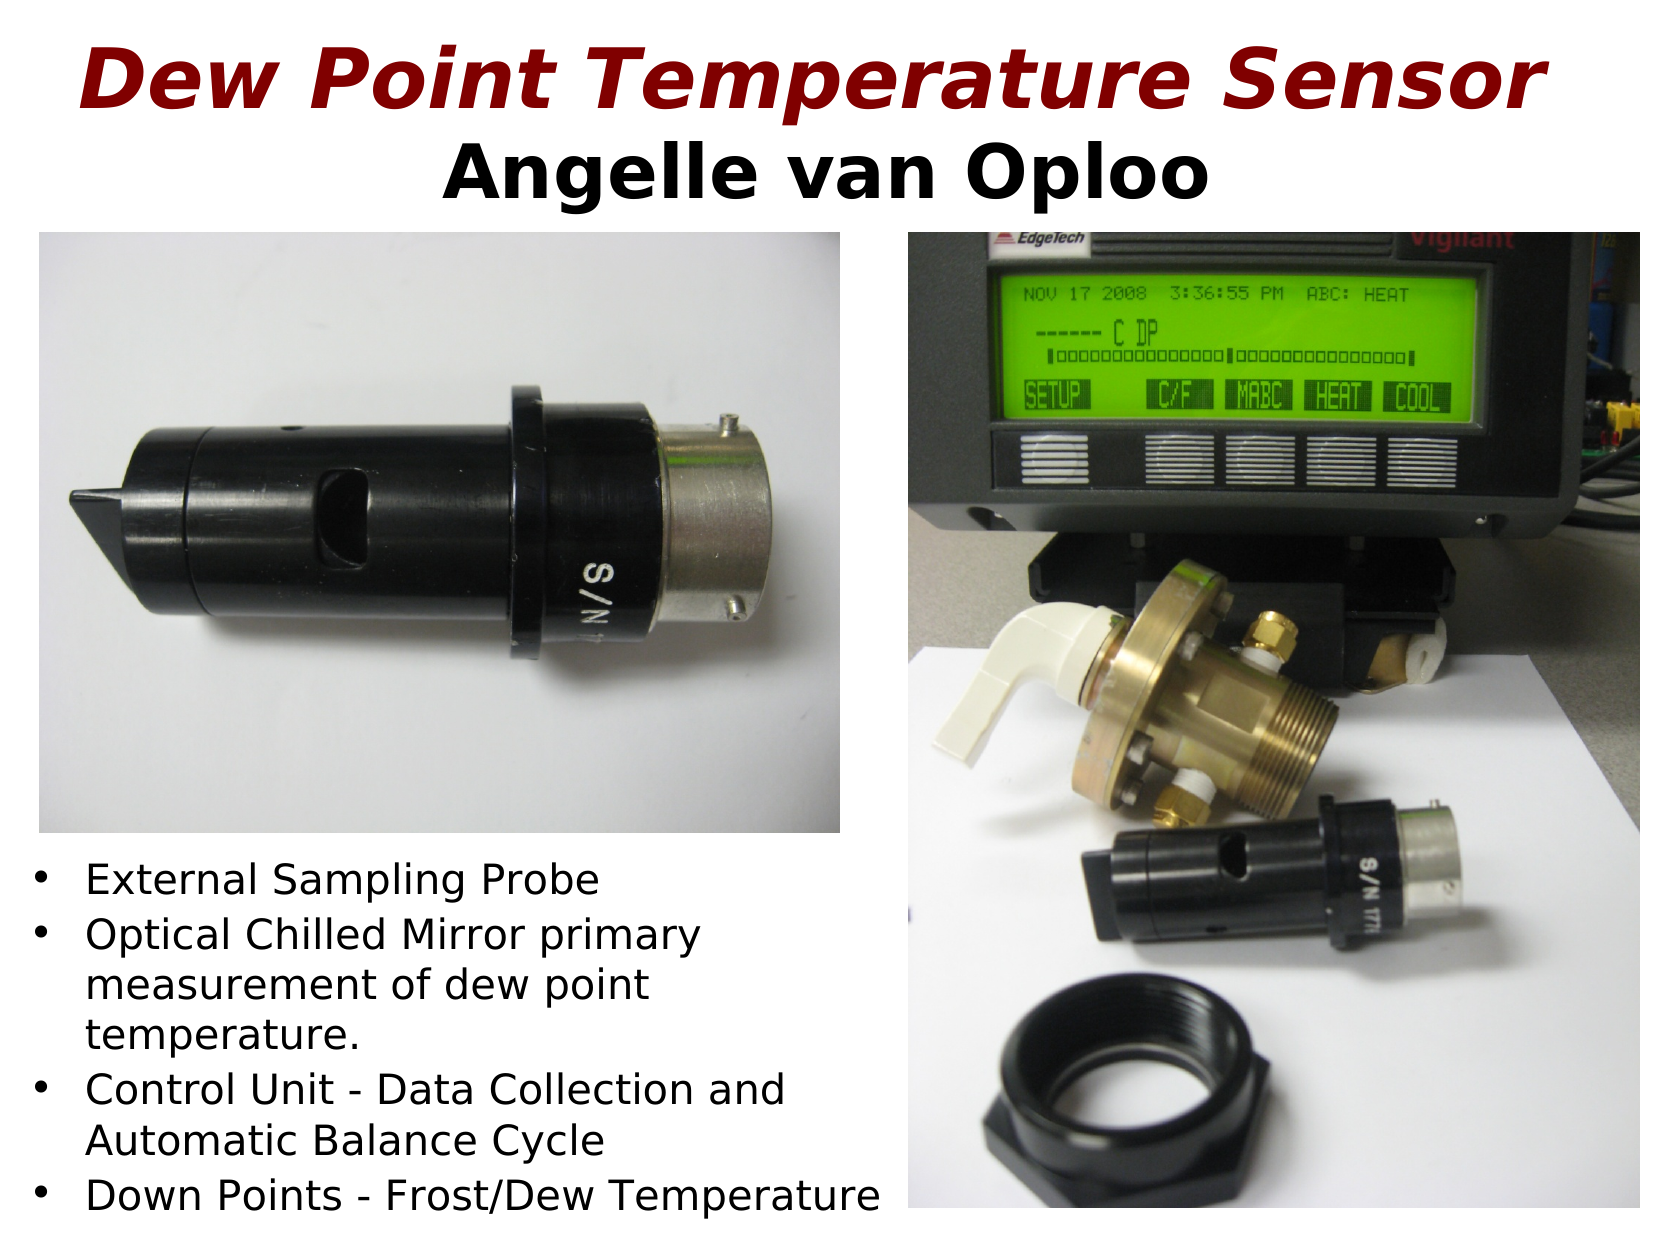

Dew Point Temperature Sensor
Angelle van Oploo
External Sampling Probe
Optical Chilled Mirror primary measurement of dew point temperature.
Control Unit - Data Collection and Automatic Balance Cycle
Down Points - Frost/Dew Temperature